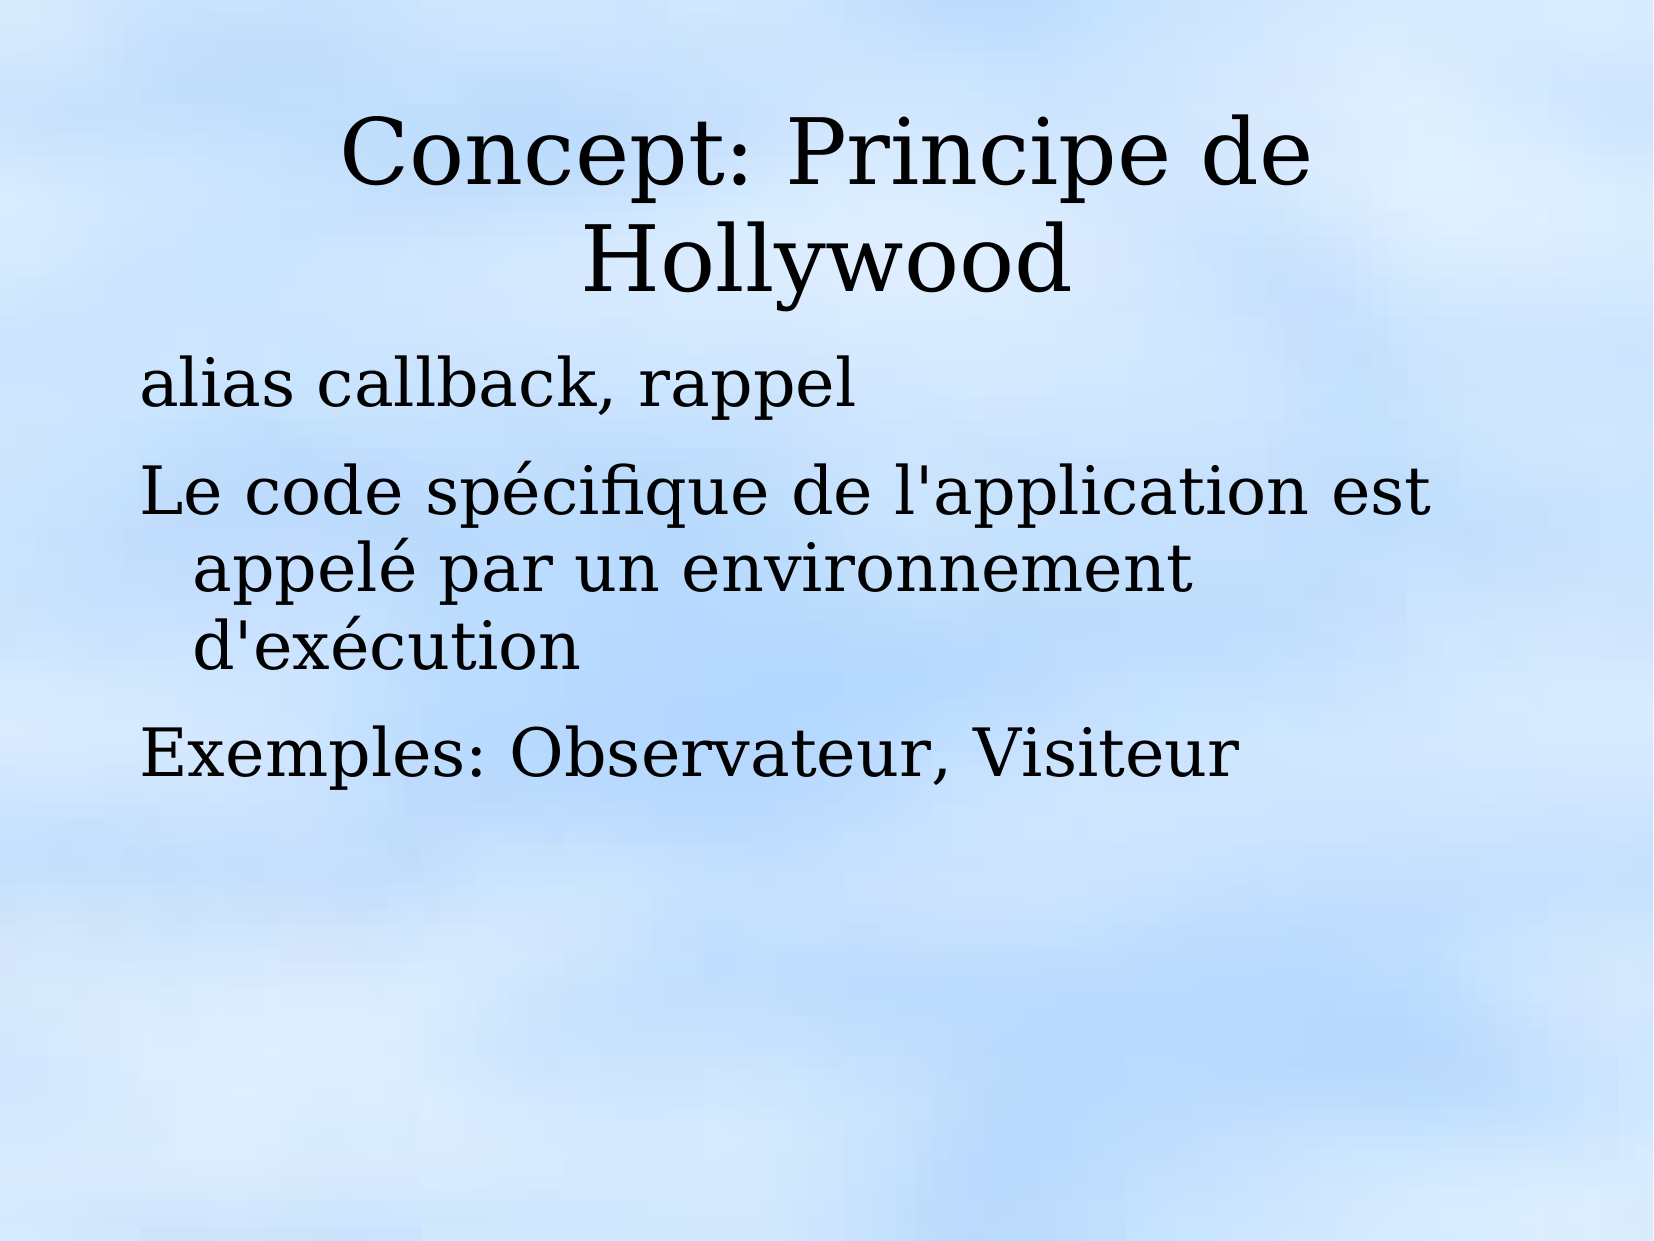

# Concept: Principe de Hollywood
alias callback, rappel
Le code spécifique de l'application est appelé par un environnement d'exécution
Exemples: Observateur, Visiteur